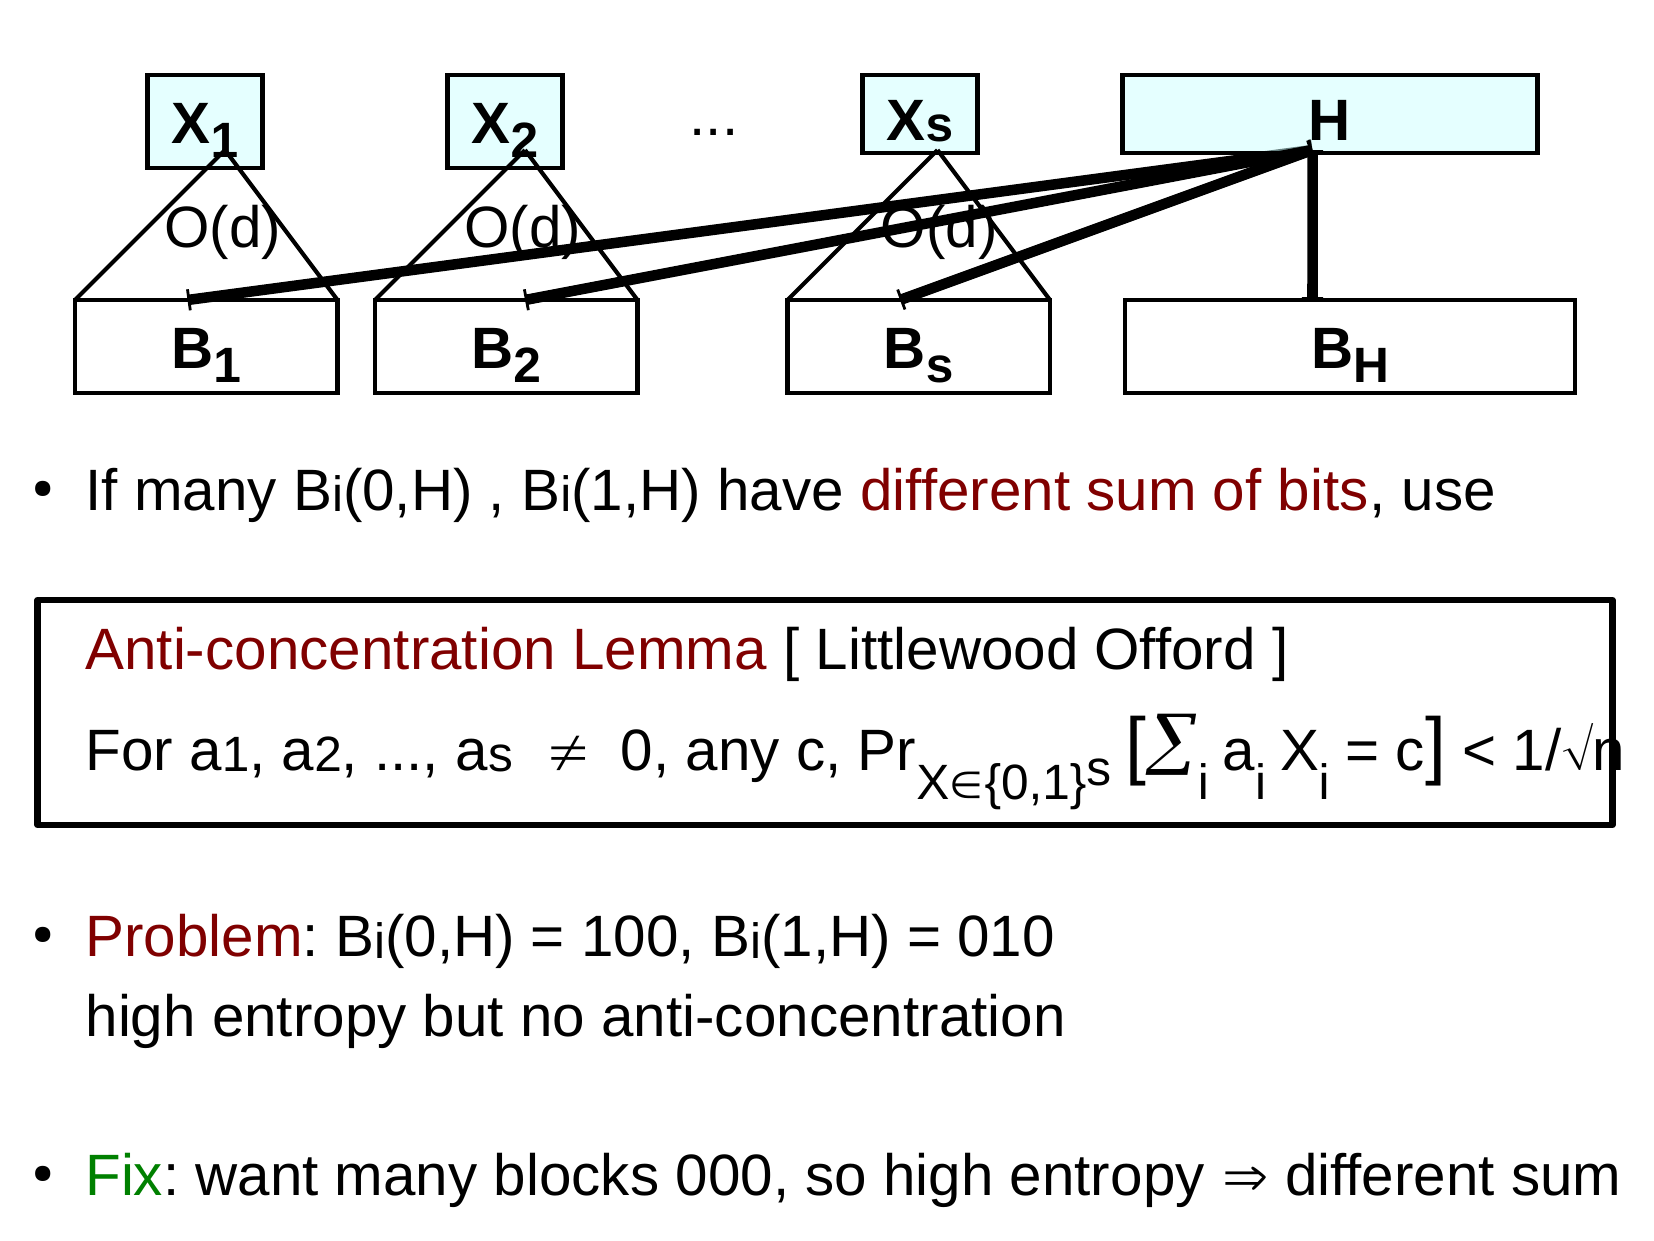

X1
X2
...
Xs
H
O(d)
O(d)
O(d)
B1
B2
Bs
BH
# If many Bi(0,H) , Bi(1,H) have different sum of bits, use
Anti-concentration Lemma [ Littlewood Offord ]
For a1, a2, ..., as  0, any c, PrX{0,1}s [i ai Xi = c] < 1/n
Problem: Bi(0,H) = 100, Bi(1,H) = 010
high entropy but no anti-concentration
Fix: want many blocks 000, so high entropy  different sum